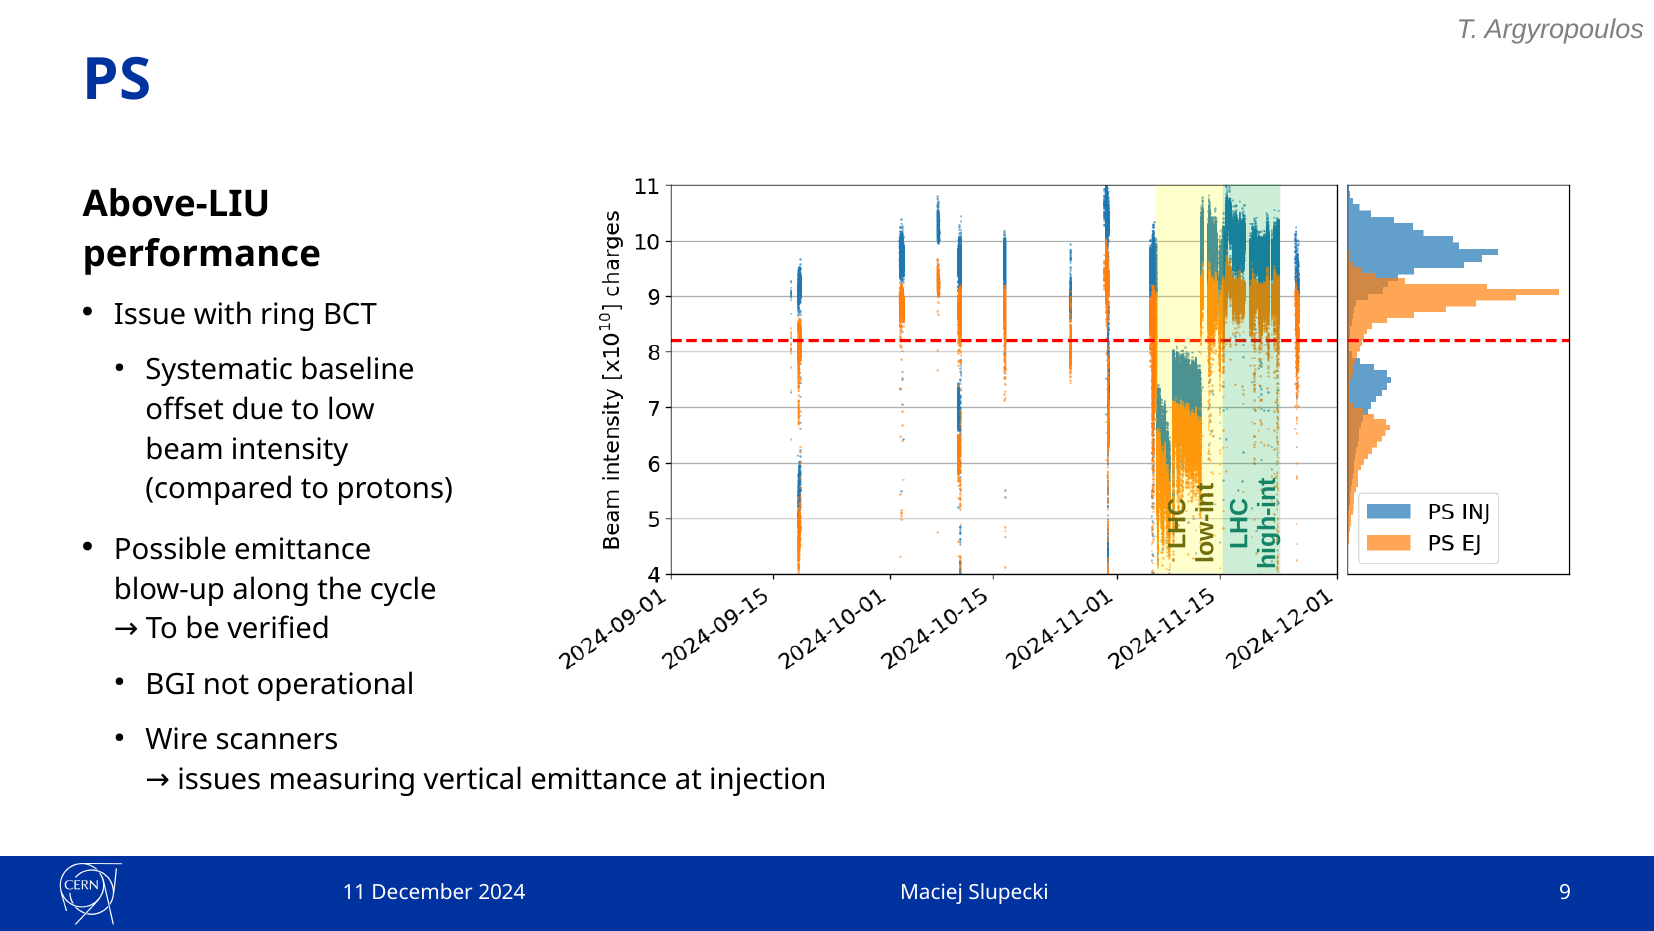

T. Argyropoulos
# PS
Above-LIU
performance
Issue with ring BCT
Systematic baseline
offset due to low
beam intensity
(compared to protons)
Possible emittance
blow-up along the cycle
→ To be verified
BGI not operational
Wire scanners
→ issues measuring vertical emittance at injection
LHC
low-int
LHC
high-int
Presenter | Presentation Title
9